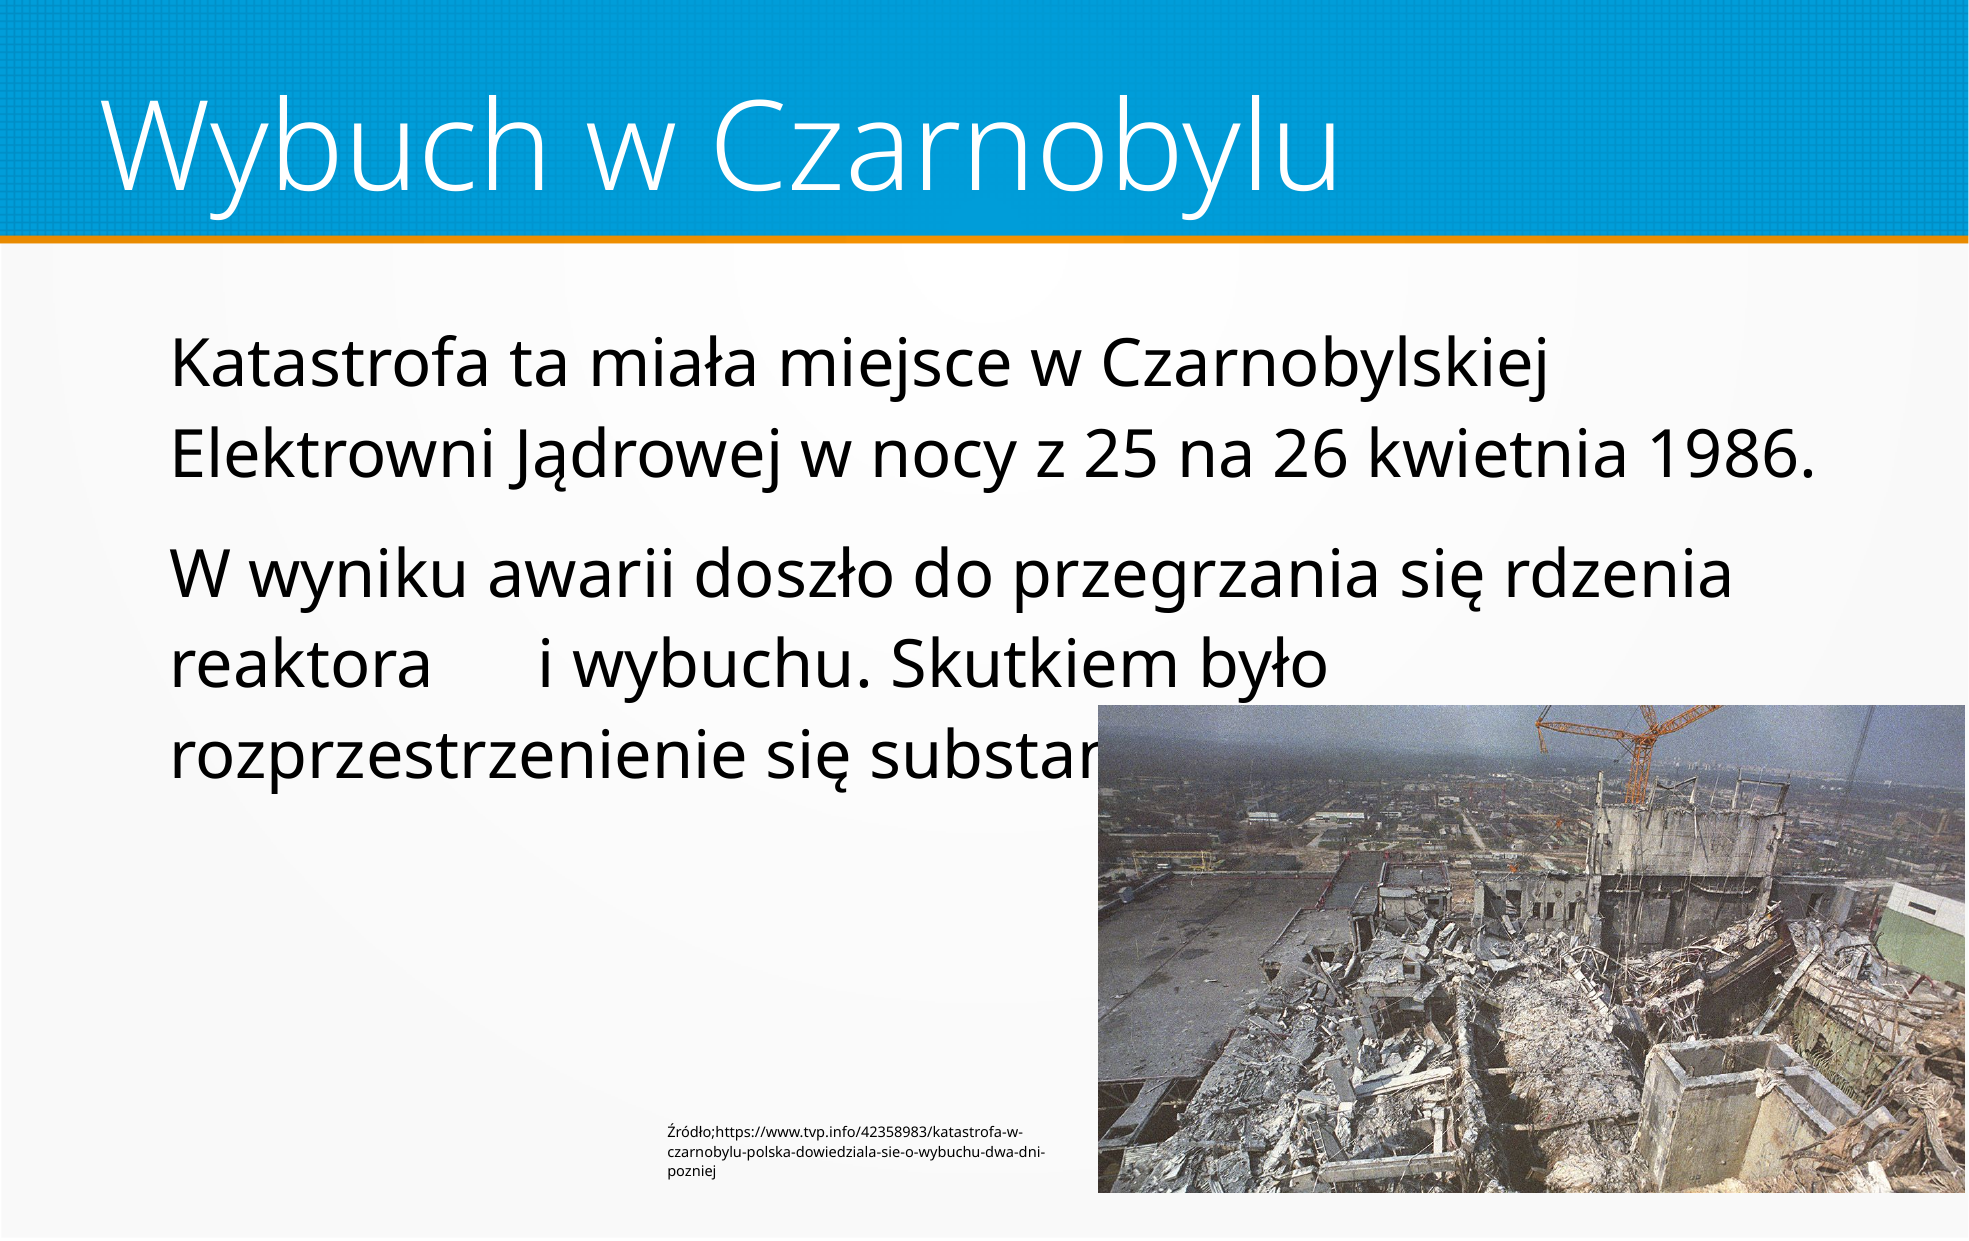

# Wybuch w Czarnobylu
Katastrofa ta miała miejsce w Czarnobylskiej Elektrowni Jądrowej w nocy z 25 na 26 kwietnia 1986.
W wyniku awarii doszło do przegrzania się rdzenia reaktora i wybuchu. Skutkiem było rozprzestrzenienie się substancji promieniotwórczej.
Źródło;https://www.tvp.info/42358983/katastrofa-w-czarnobylu-polska-dowiedziala-sie-o-wybuchu-dwa-dni-pozniej